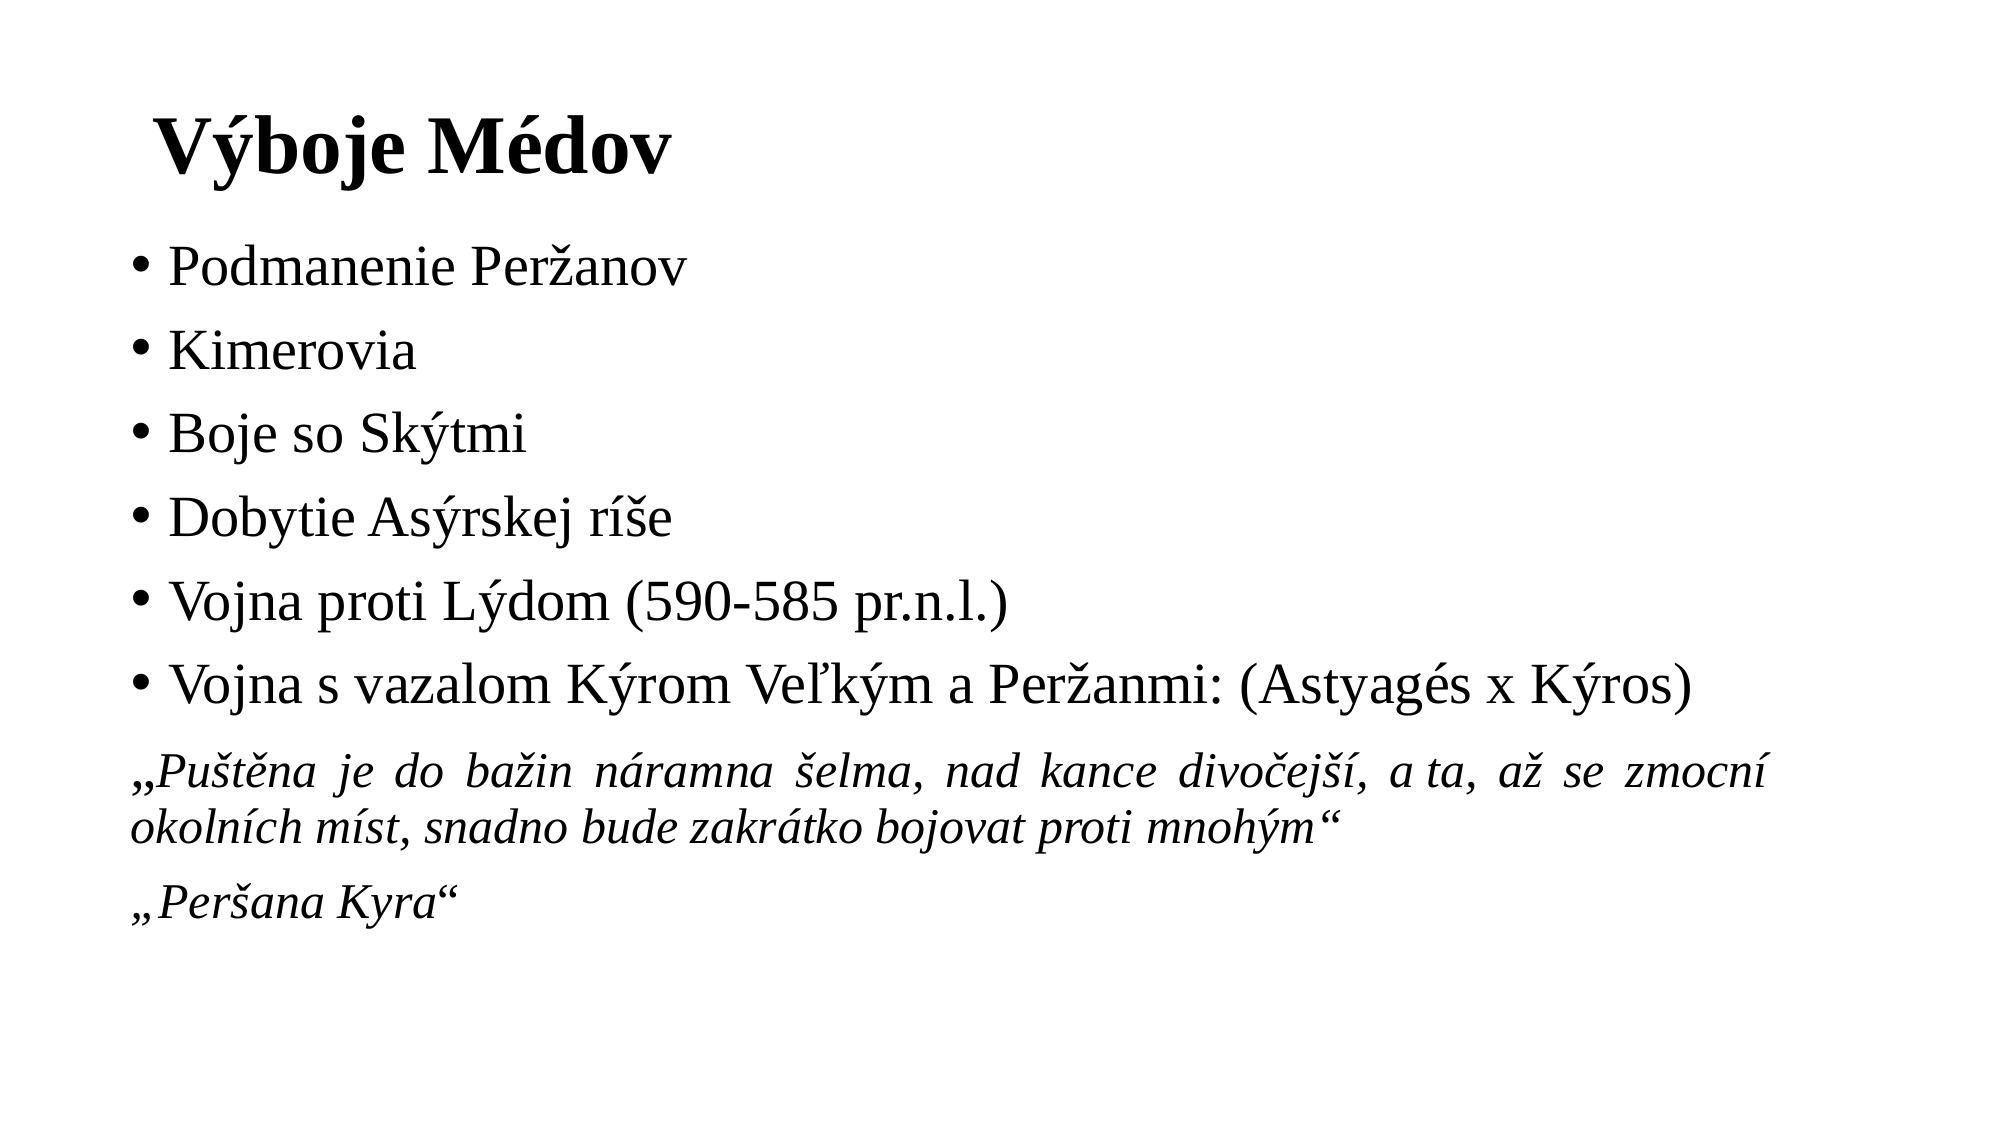

# Výboje Médov
Podmanenie Peržanov
Kimerovia
Boje so Skýtmi
Dobytie Asýrskej ríše
Vojna proti Lýdom (590-585 pr.n.l.)
Vojna s vazalom Kýrom Veľkým a Peržanmi: (Astyagés x Kýros)
„Puštěna je do bažin náramna šelma, nad kance divočejší, a ta, až se zmocní okolních míst, snadno bude zakrátko bojovat proti mnohým“
„Peršana Kyra“